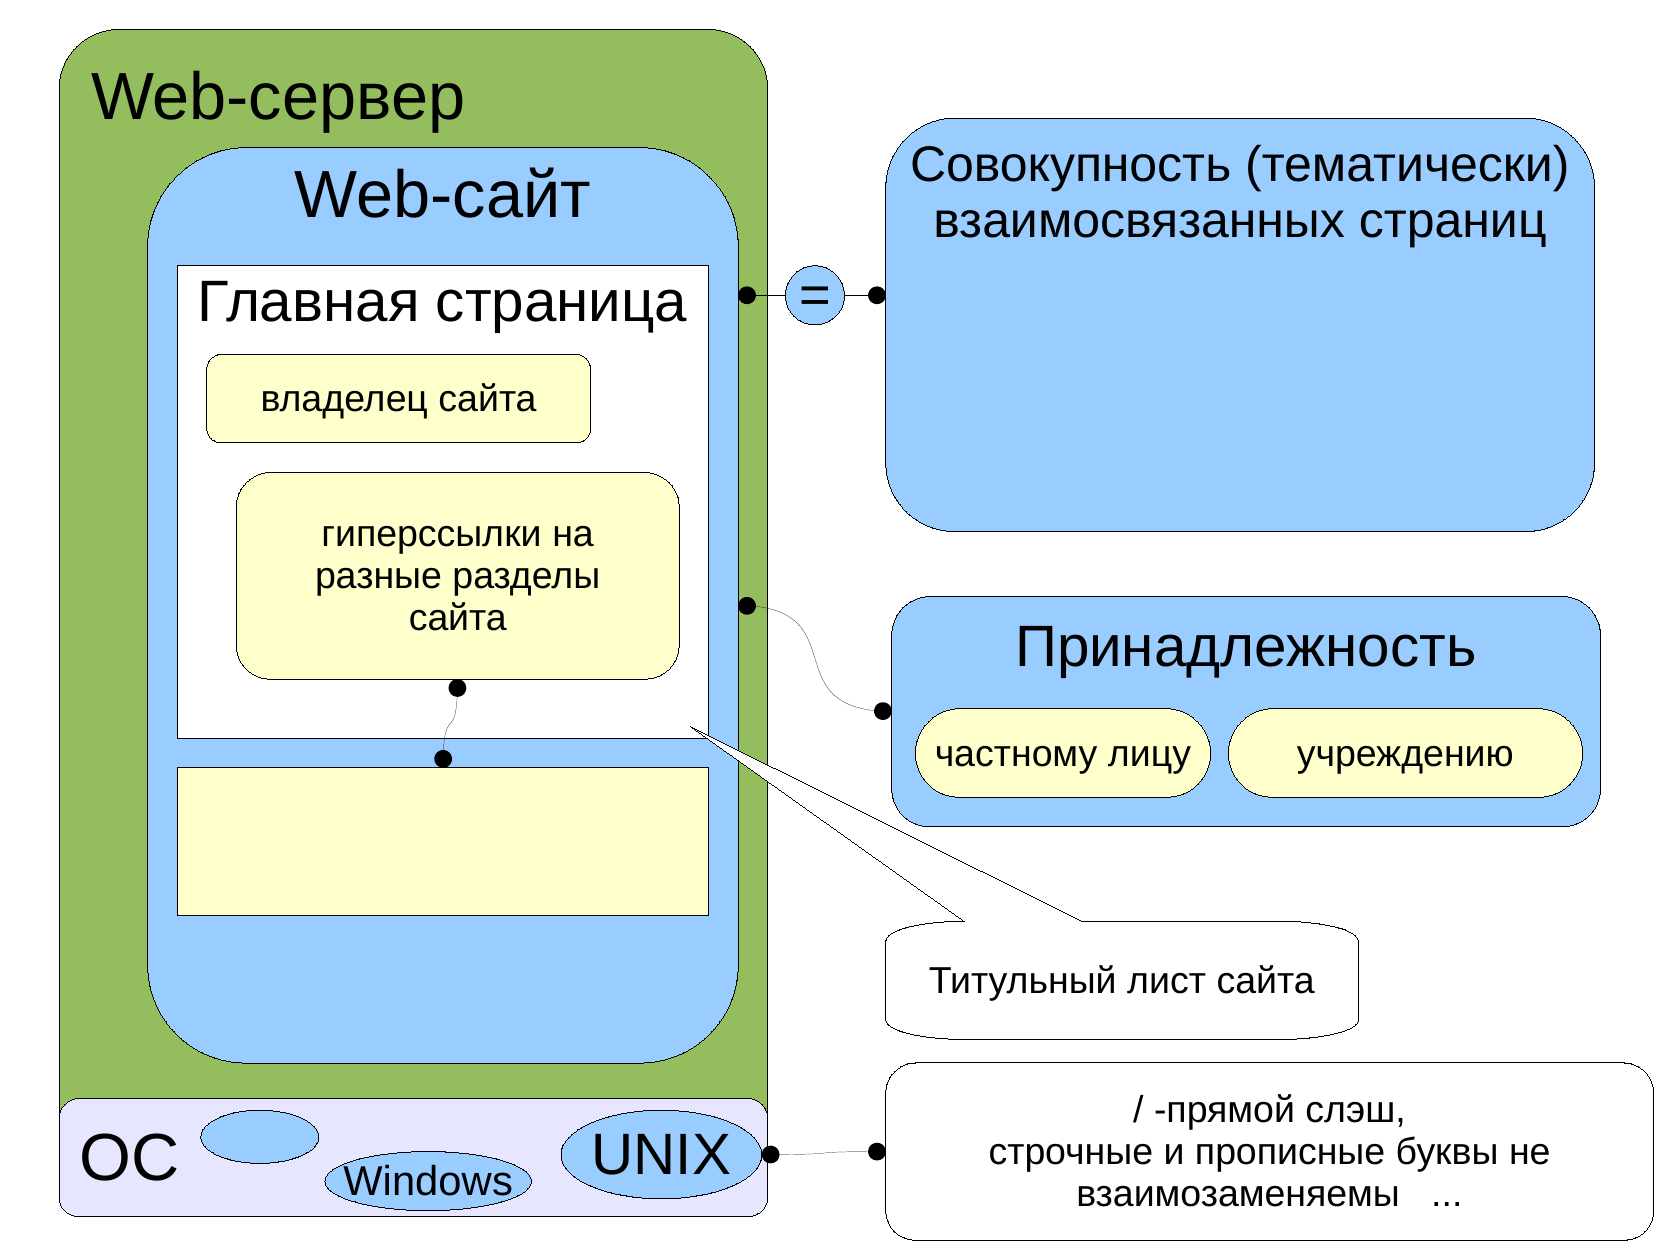

Web-сервер
Совокупность (тематически)
взаимосвязанных страниц
Web-сайт
Главная страница
=
владелец сайта
гиперссылки на
разные разделы
сайта
Принадлежность
частному лицу
учреждению
Титульный лист сайта
/ -прямой слэш,
строчные и прописные буквы не
взаимозаменяемы ...
ОС
UNIX
Windows